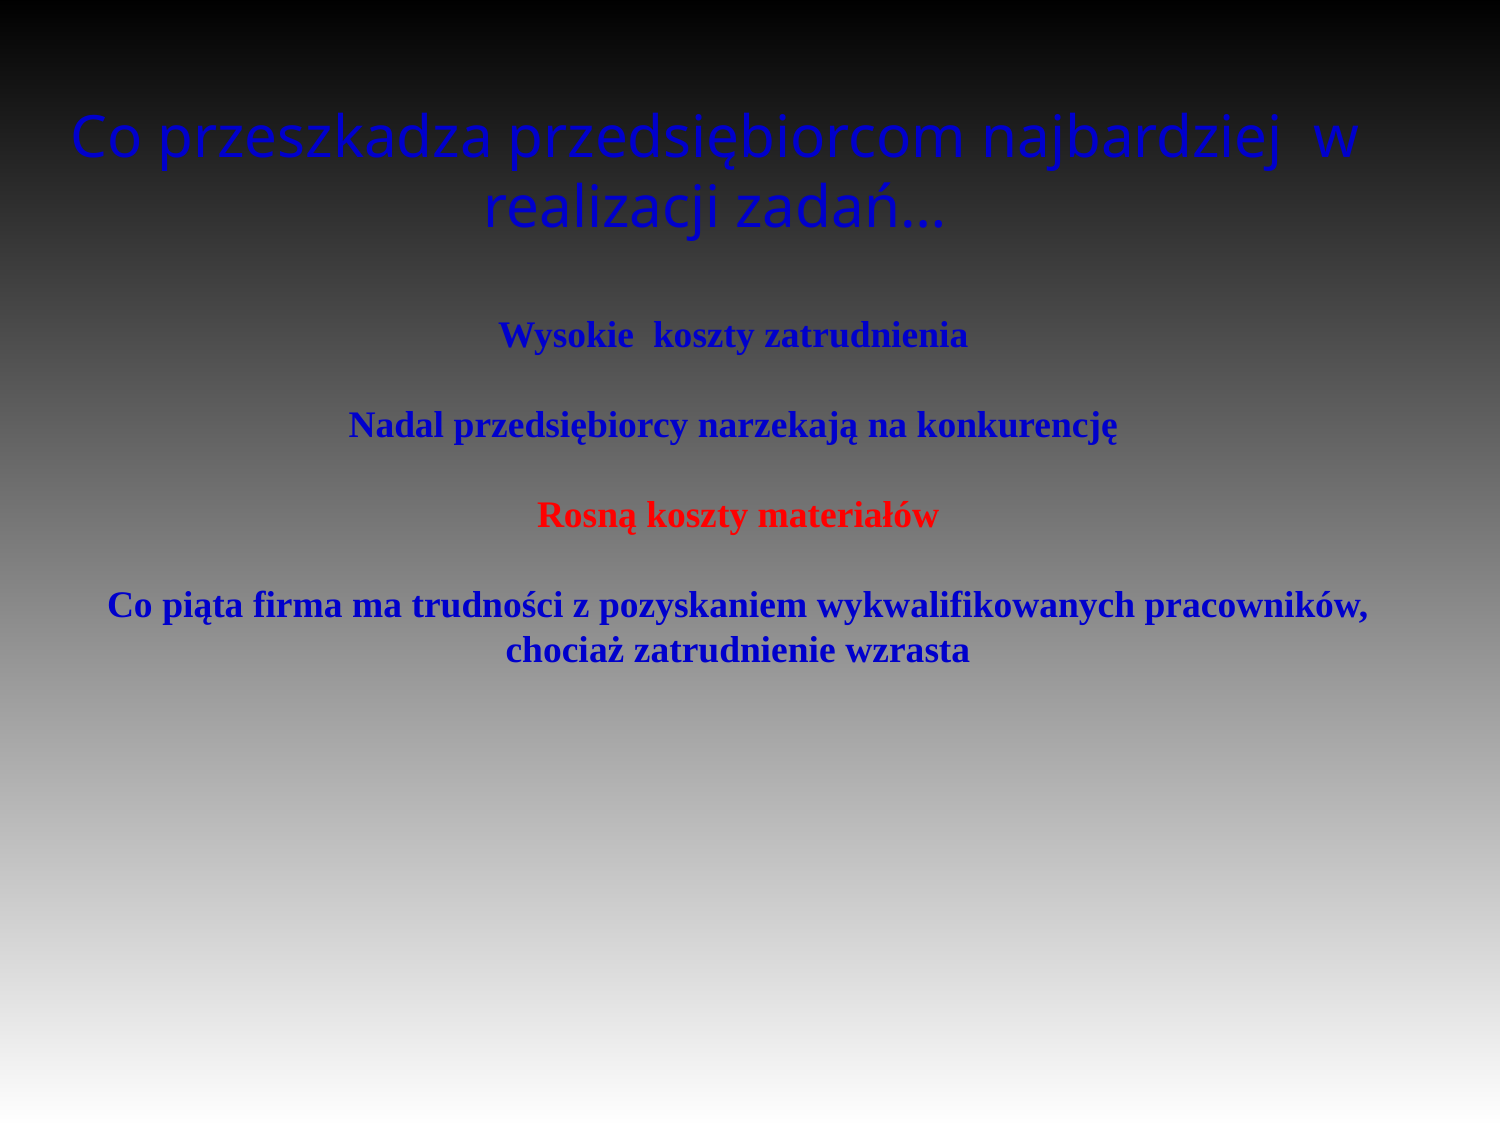

Co przeszkadza przedsiębiorcom najbardziej w realizacji zadań…
#
Wysokie koszty zatrudnienia
Nadal przedsiębiorcy narzekają na konkurencję
Rosną koszty materiałów
Co piąta firma ma trudności z pozyskaniem wykwalifikowanych pracowników, chociaż zatrudnienie wzrasta